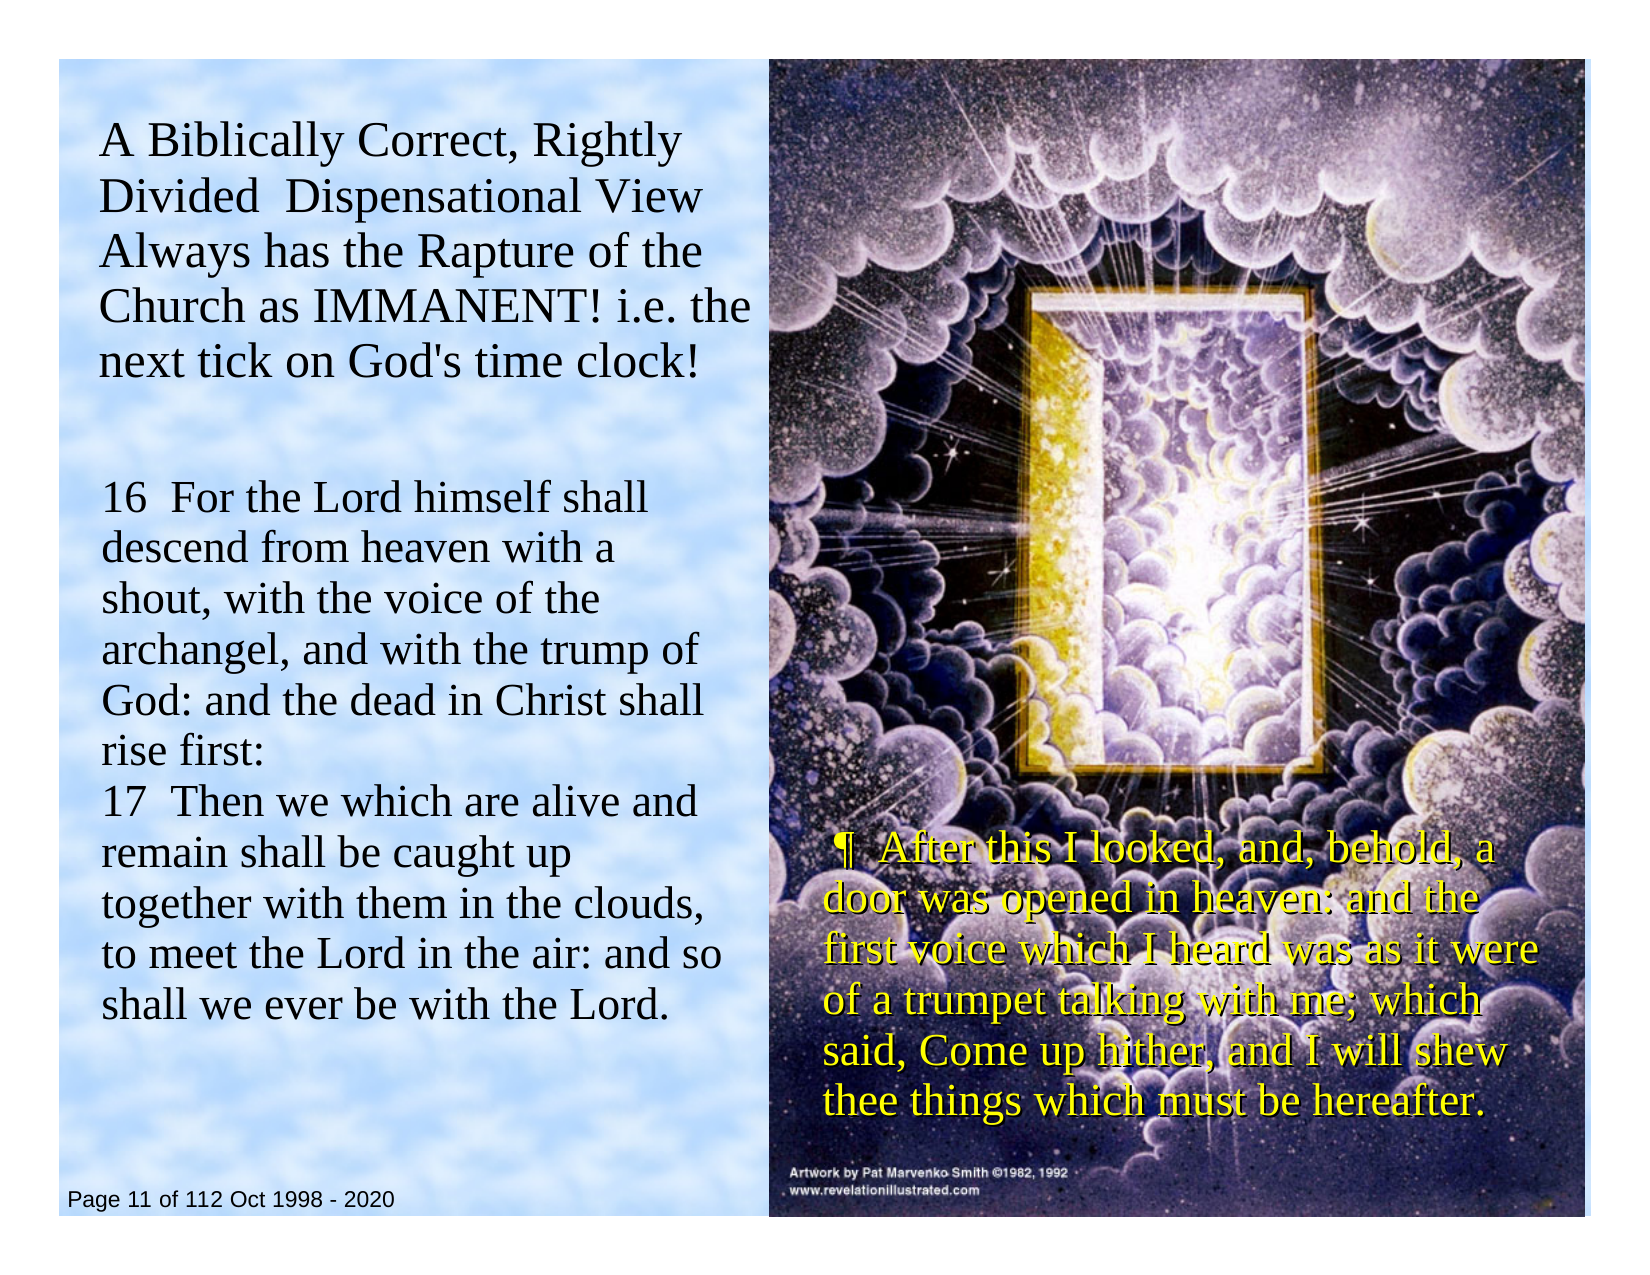

A Biblically Correct, Rightly Divided Dispensational View
Always has the Rapture of the Church as IMMANENT! i.e. the next tick on God's time clock!
16 For the Lord himself shall descend from heaven with a shout, with the voice of the archangel, and with the trump of God: and the dead in Christ shall rise first:
17 Then we which are alive and remain shall be caught up together with them in the clouds, to meet the Lord in the air: and so shall we ever be with the Lord.
 ¶ After this I looked, and, behold, a door was opened in heaven: and the first voice which I heard was as it were of a trumpet talking with me; which said, Come up hither, and I will shew thee things which must be hereafter.